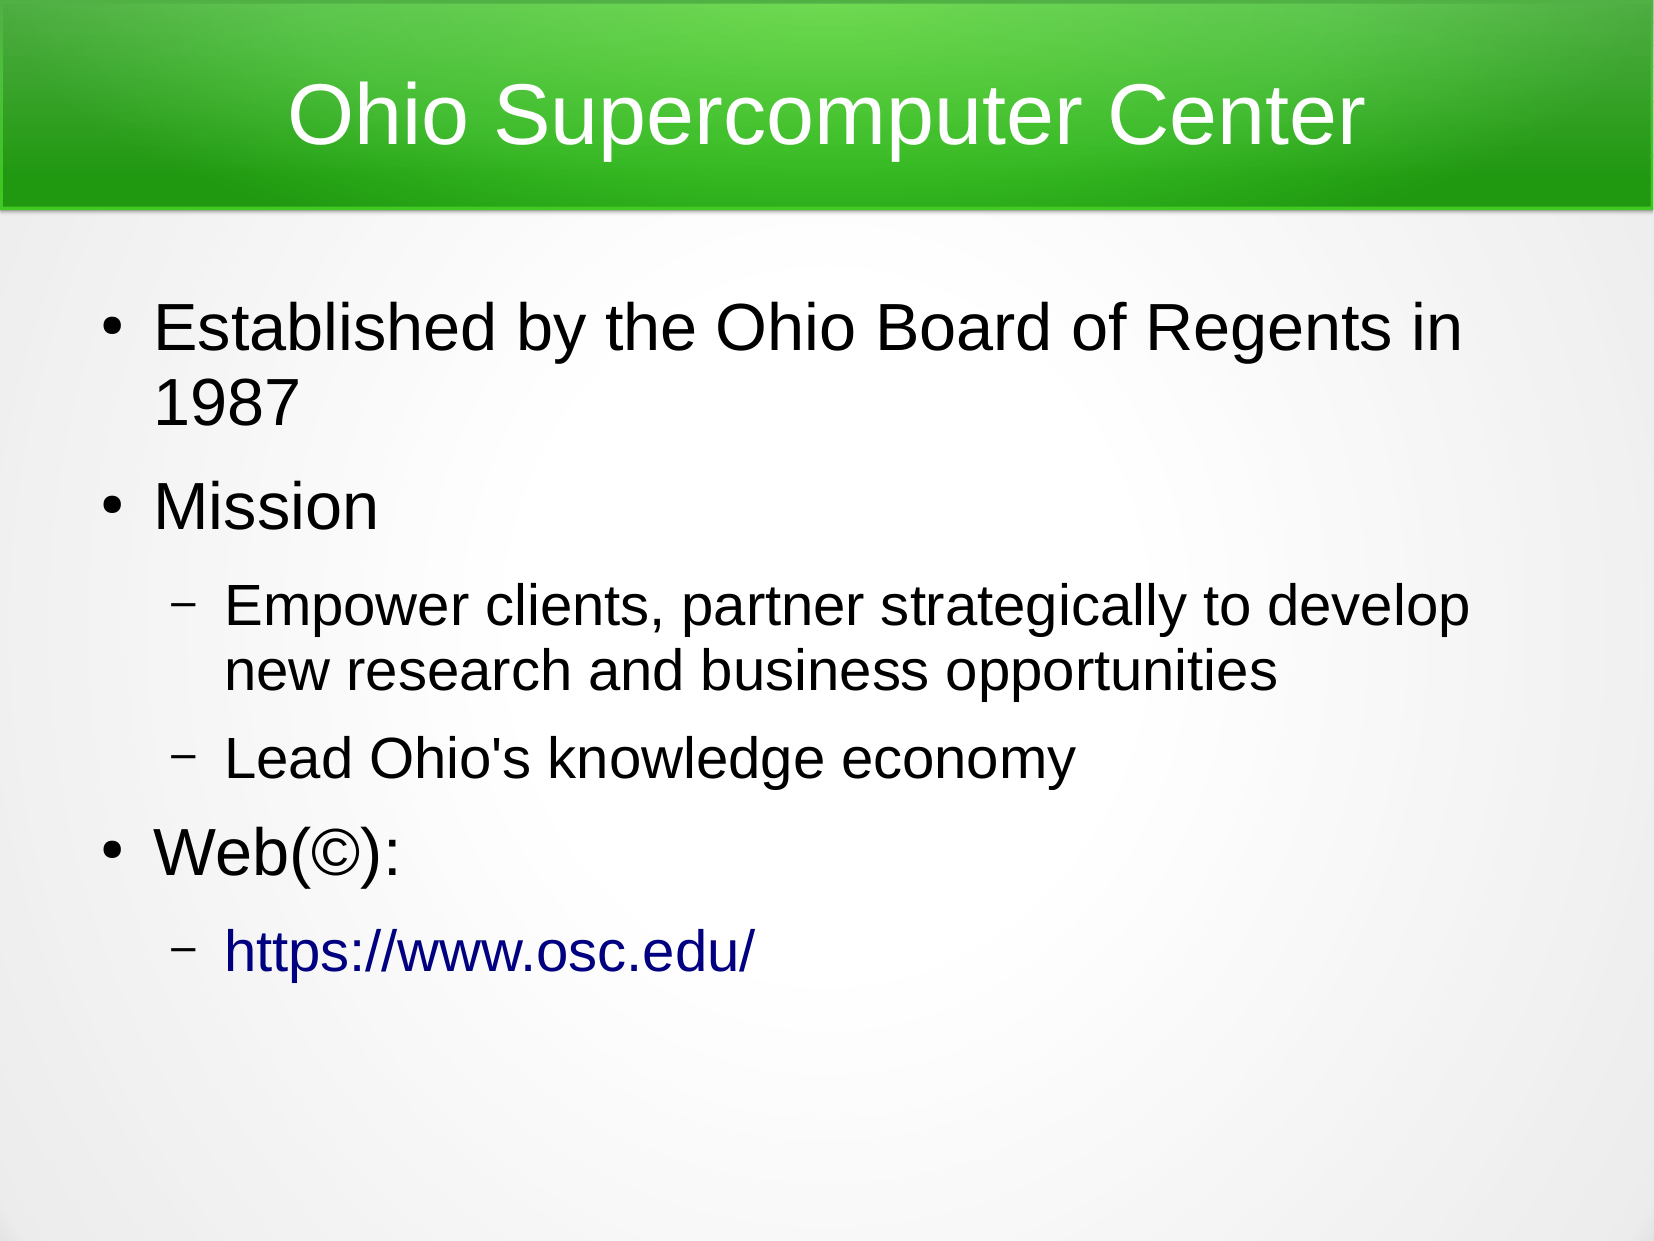

# Ohio Supercomputer Center
Established by the Ohio Board of Regents in 1987
Mission
Empower clients, partner strategically to develop new research and business opportunities
Lead Ohio's knowledge economy
Web(©):
https://www.osc.edu/